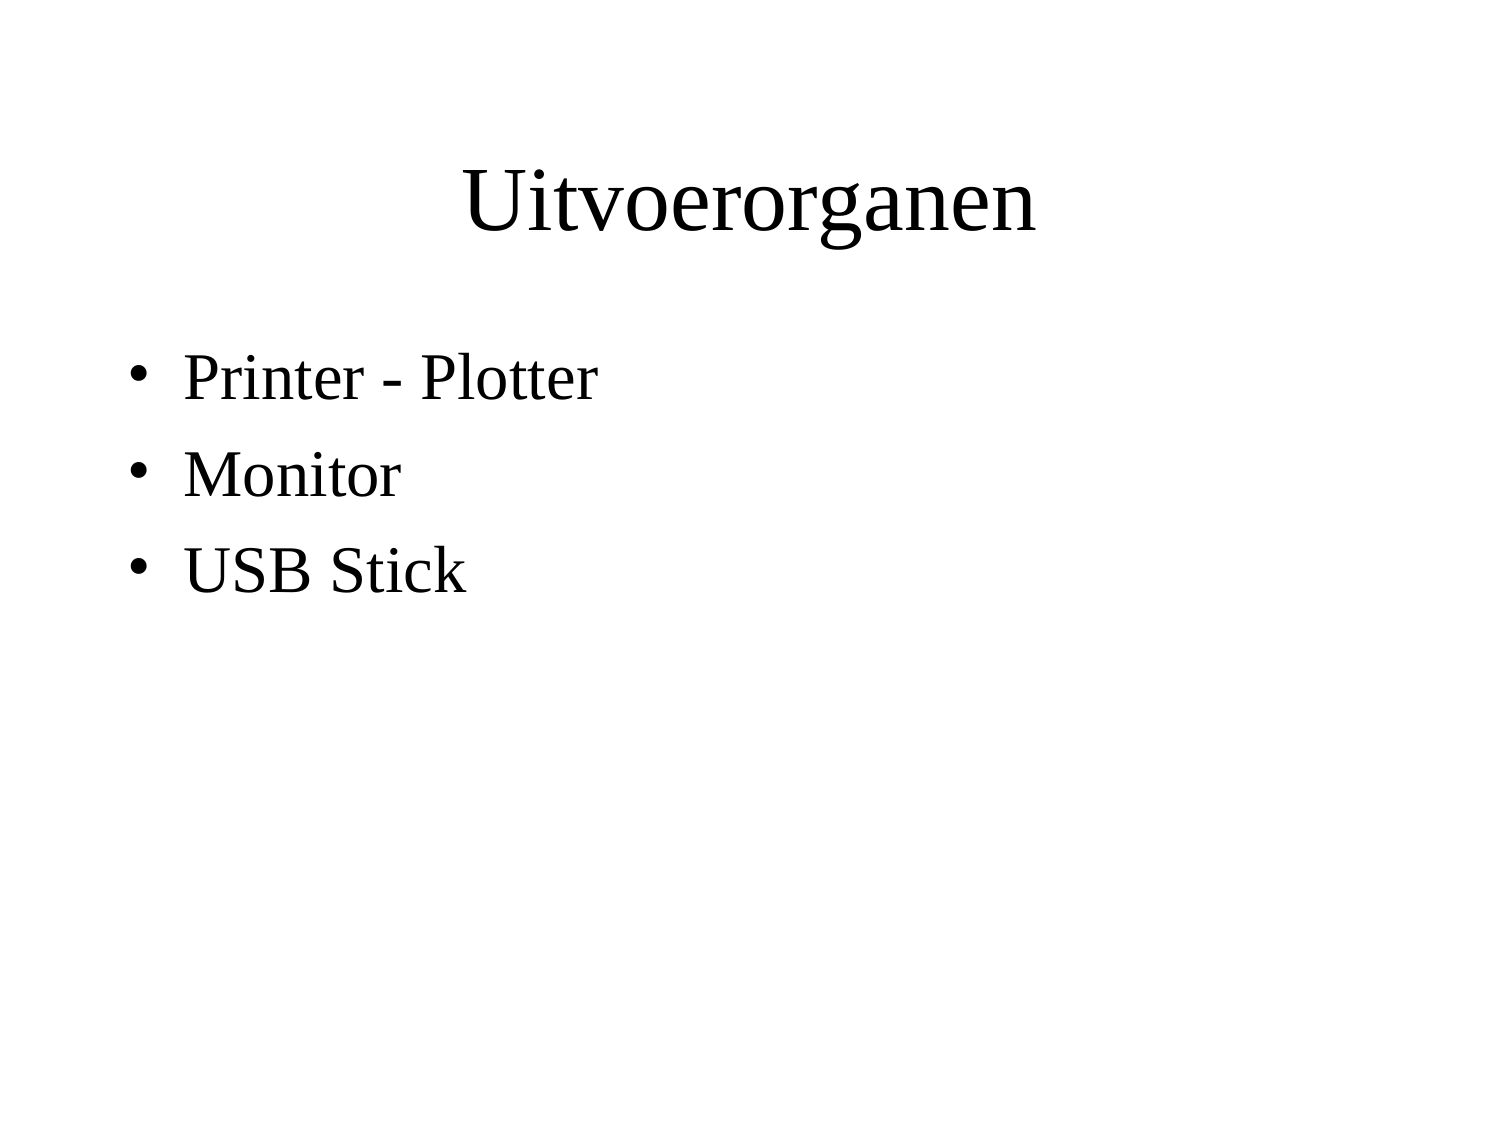

# Uitvoerorganen
Printer - Plotter
Monitor
USB Stick